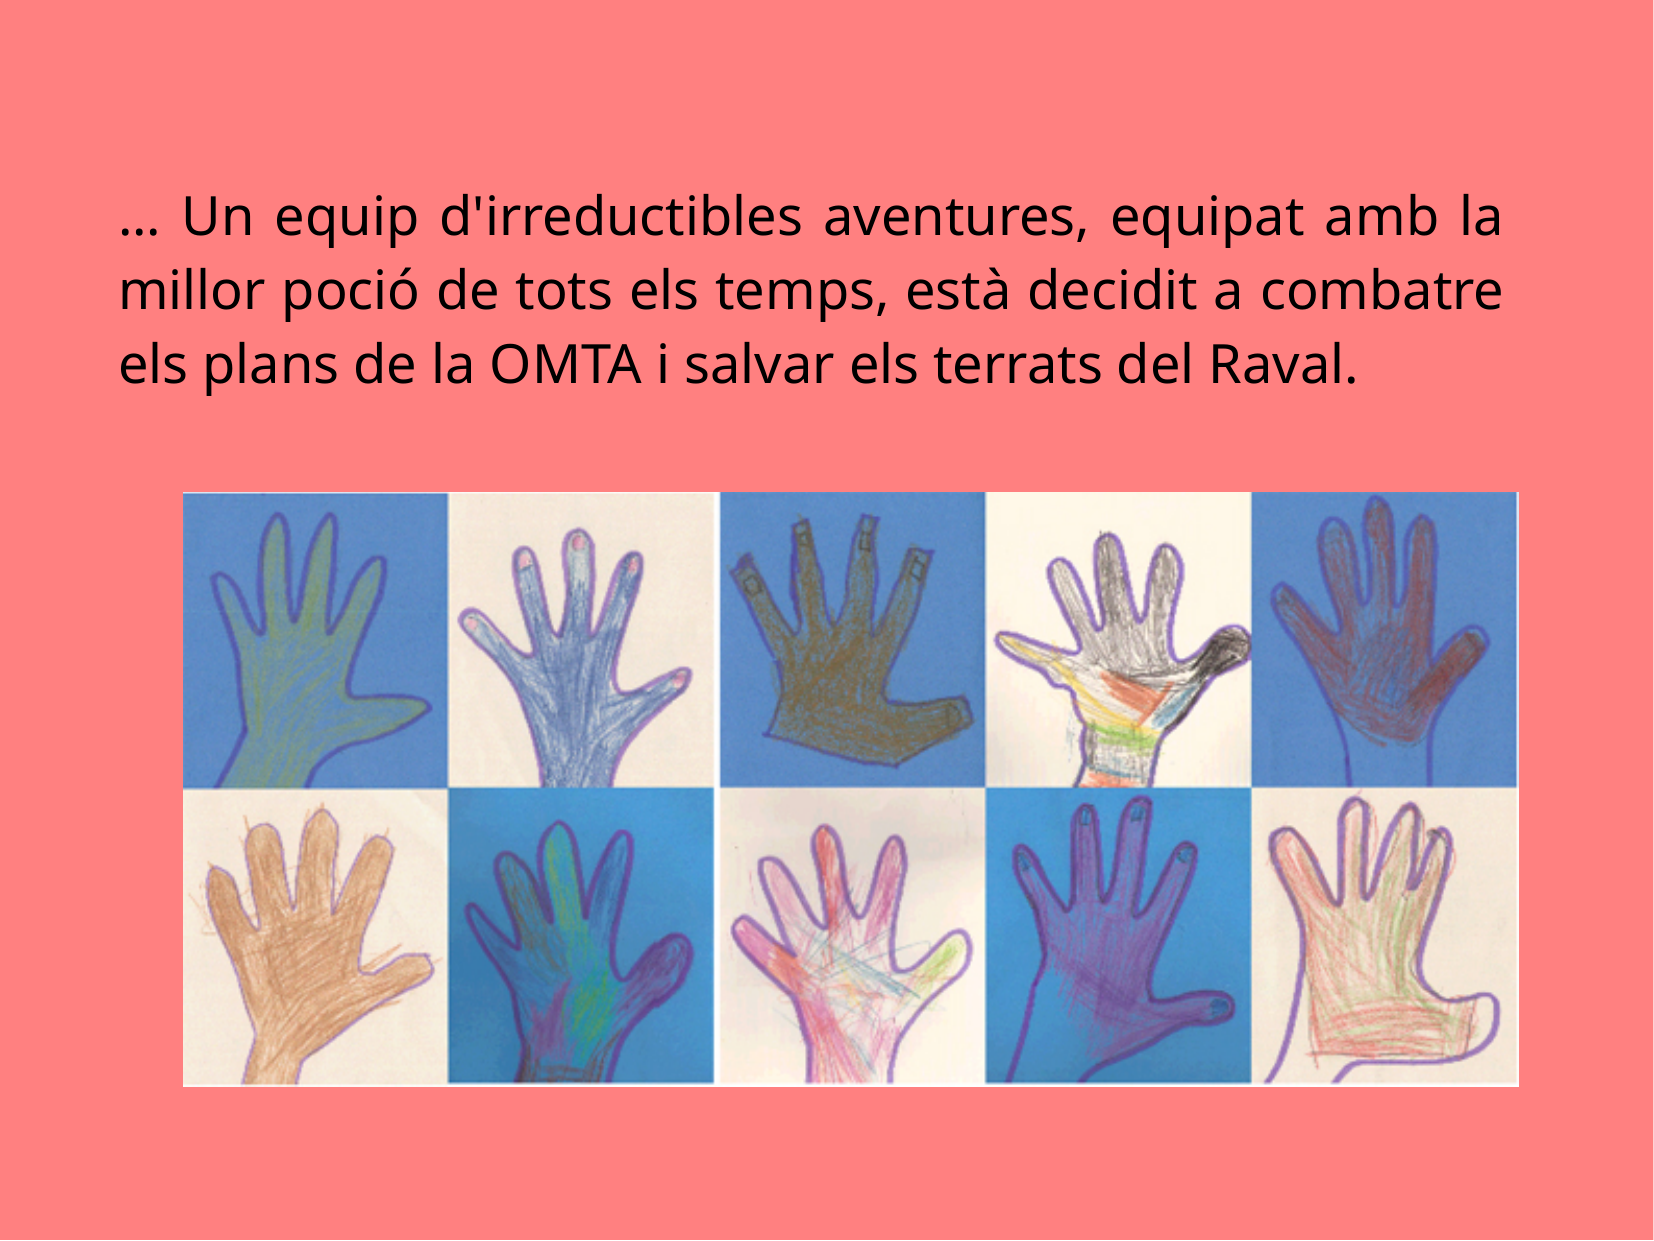

# ... Un equip d'irreductibles aventures, equipat amb la millor poció de tots els temps, està decidit a combatre els plans de la OMTA i salvar els terrats del Raval.